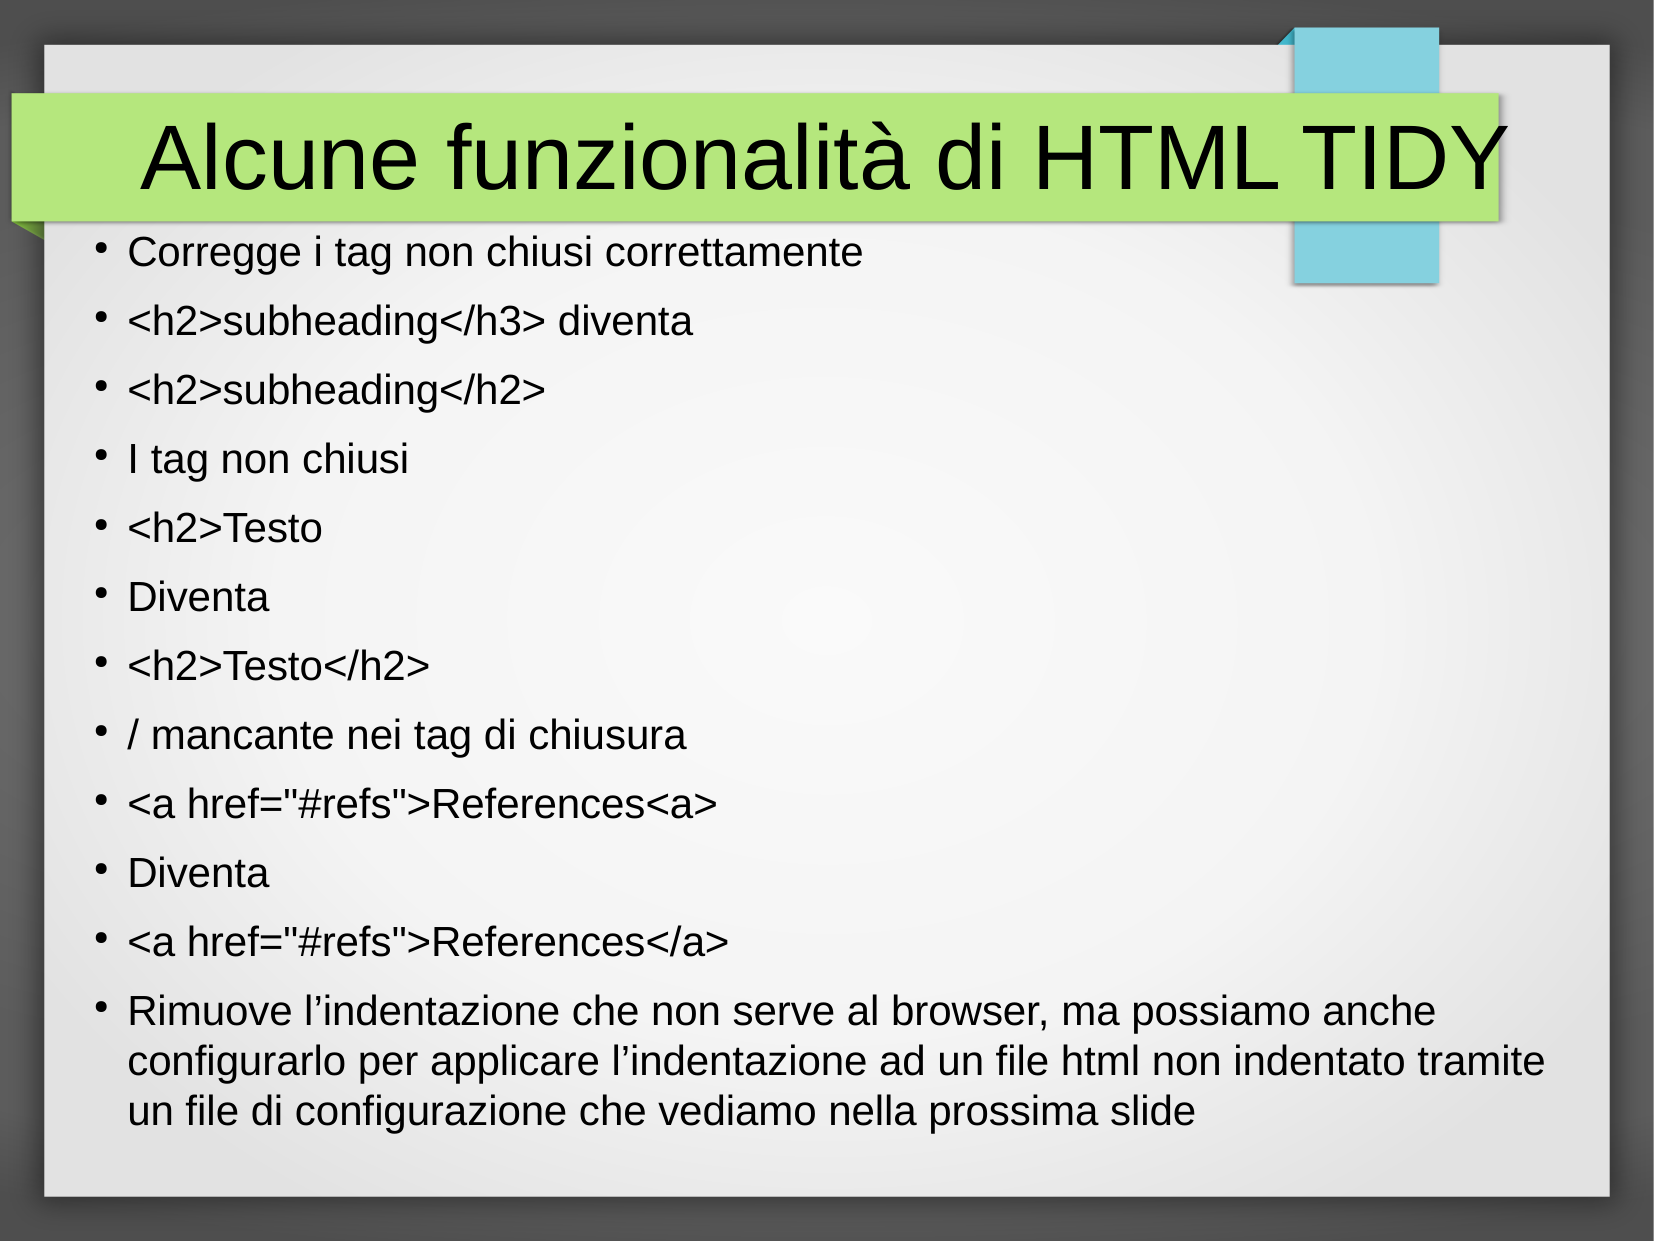

# Alcune funzionalità di HTML TIDY
Corregge i tag non chiusi correttamente
<h2>subheading</h3> diventa
<h2>subheading</h2>
I tag non chiusi
<h2>Testo
Diventa
<h2>Testo</h2>
/ mancante nei tag di chiusura
<a href="#refs">References<a>
Diventa
<a href="#refs">References</a>
Rimuove l’indentazione che non serve al browser, ma possiamo anche configurarlo per applicare l’indentazione ad un file html non indentato tramite un file di configurazione che vediamo nella prossima slide